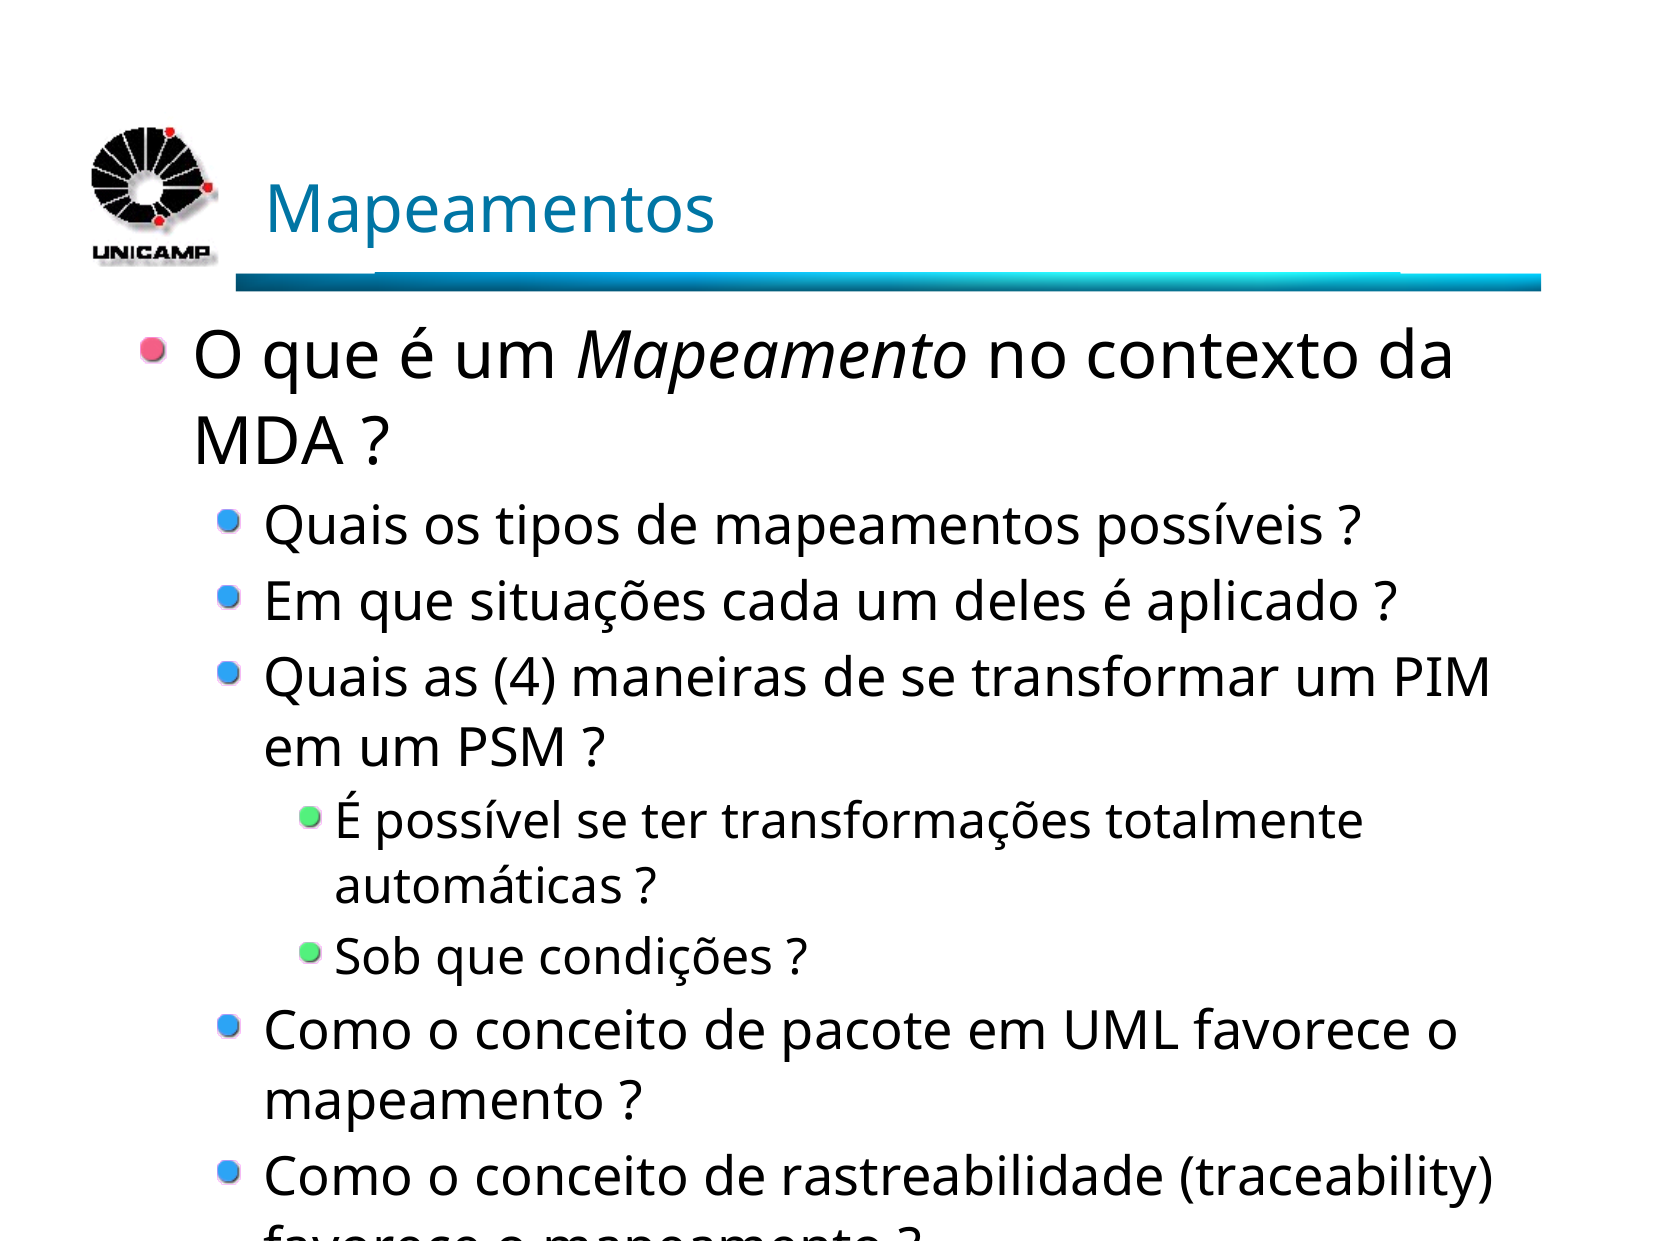

# Mapeamentos
O que é um Mapeamento no contexto da MDA ?
Quais os tipos de mapeamentos possíveis ?
Em que situações cada um deles é aplicado ?
Quais as (4) maneiras de se transformar um PIM em um PSM ?
É possível se ter transformações totalmente automáticas ?
Sob que condições ?
Como o conceito de pacote em UML favorece o mapeamento ?
Como o conceito de rastreabilidade (traceability) favorece o mapeamento ?